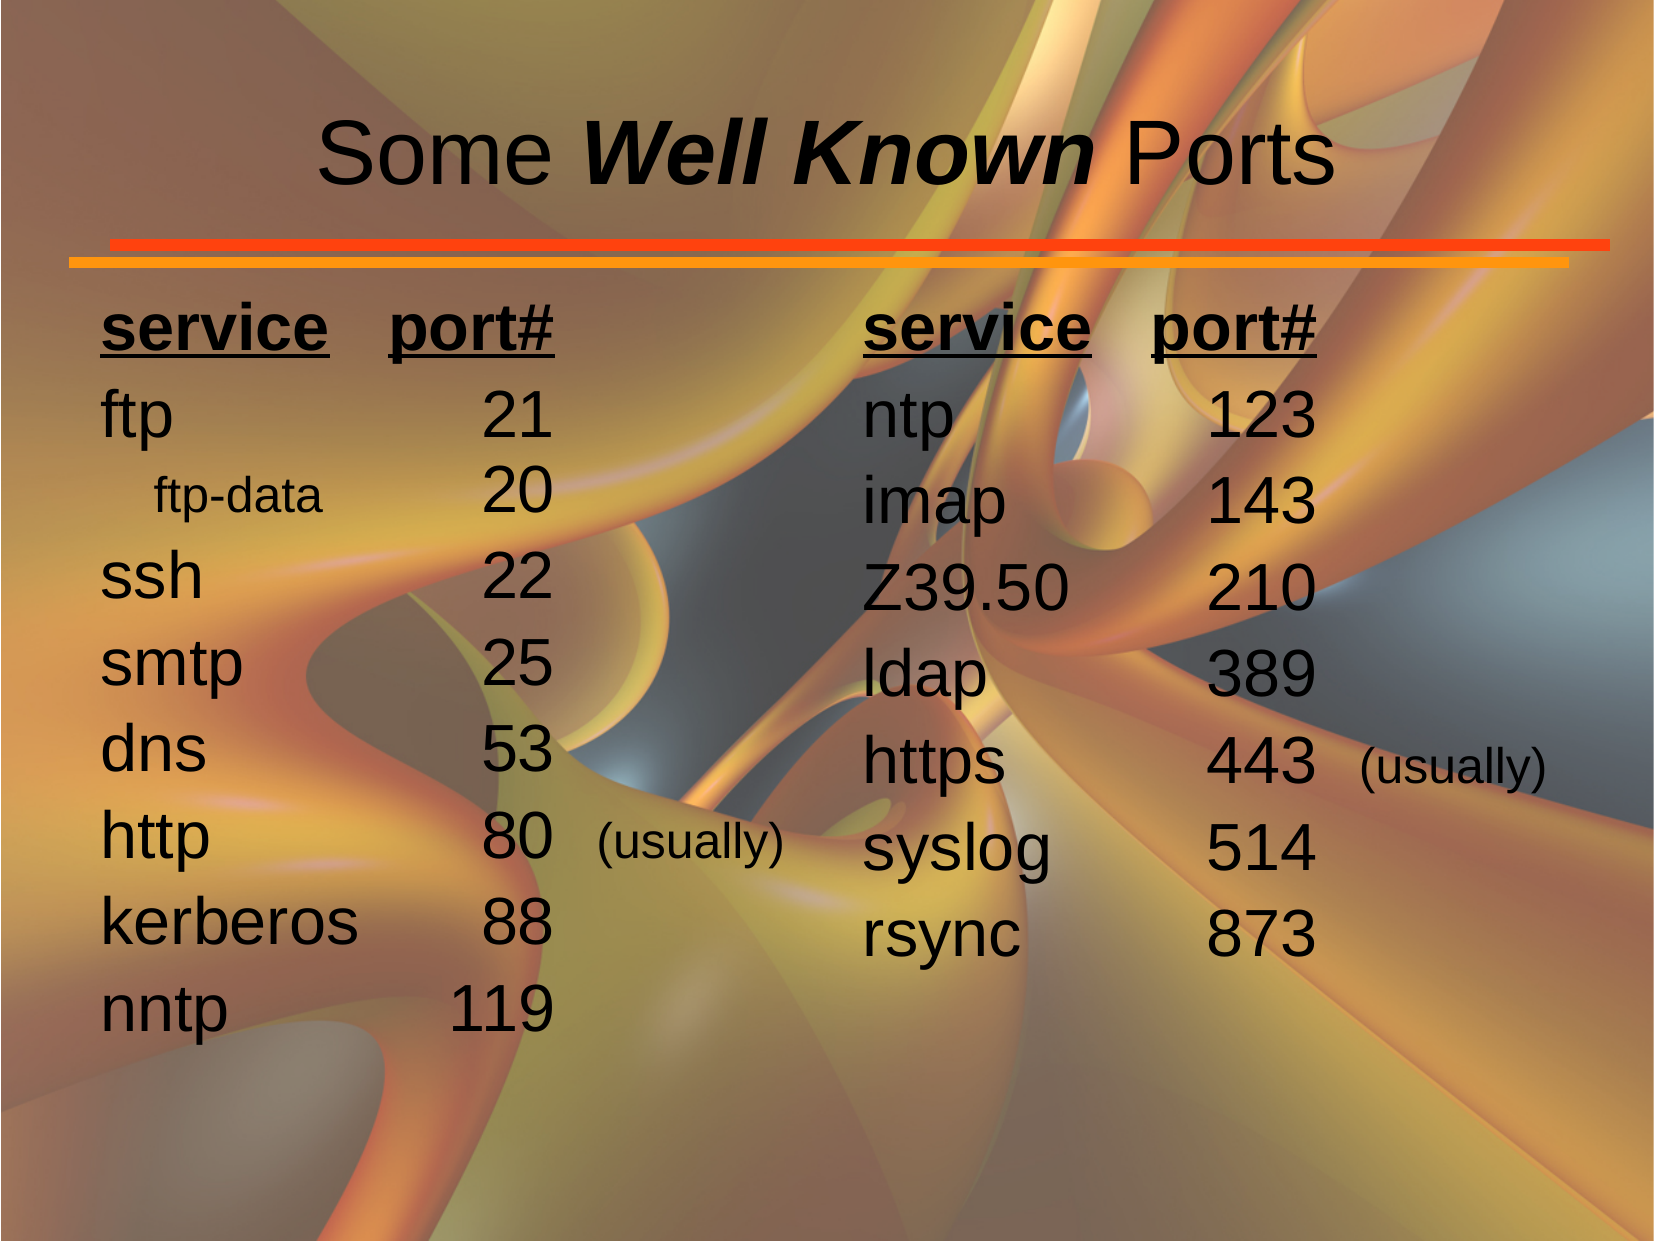

# Some Well Known Ports
service	port#
ftp	21
ftp-data	20
ssh	22
smtp	25
dns	53
http	80	(usually)
kerberos	88
nntp	119
service	port#
ntp	123
imap	143
Z39.50	210
ldap	389
https	443	(usually)
syslog	514
rsync	873